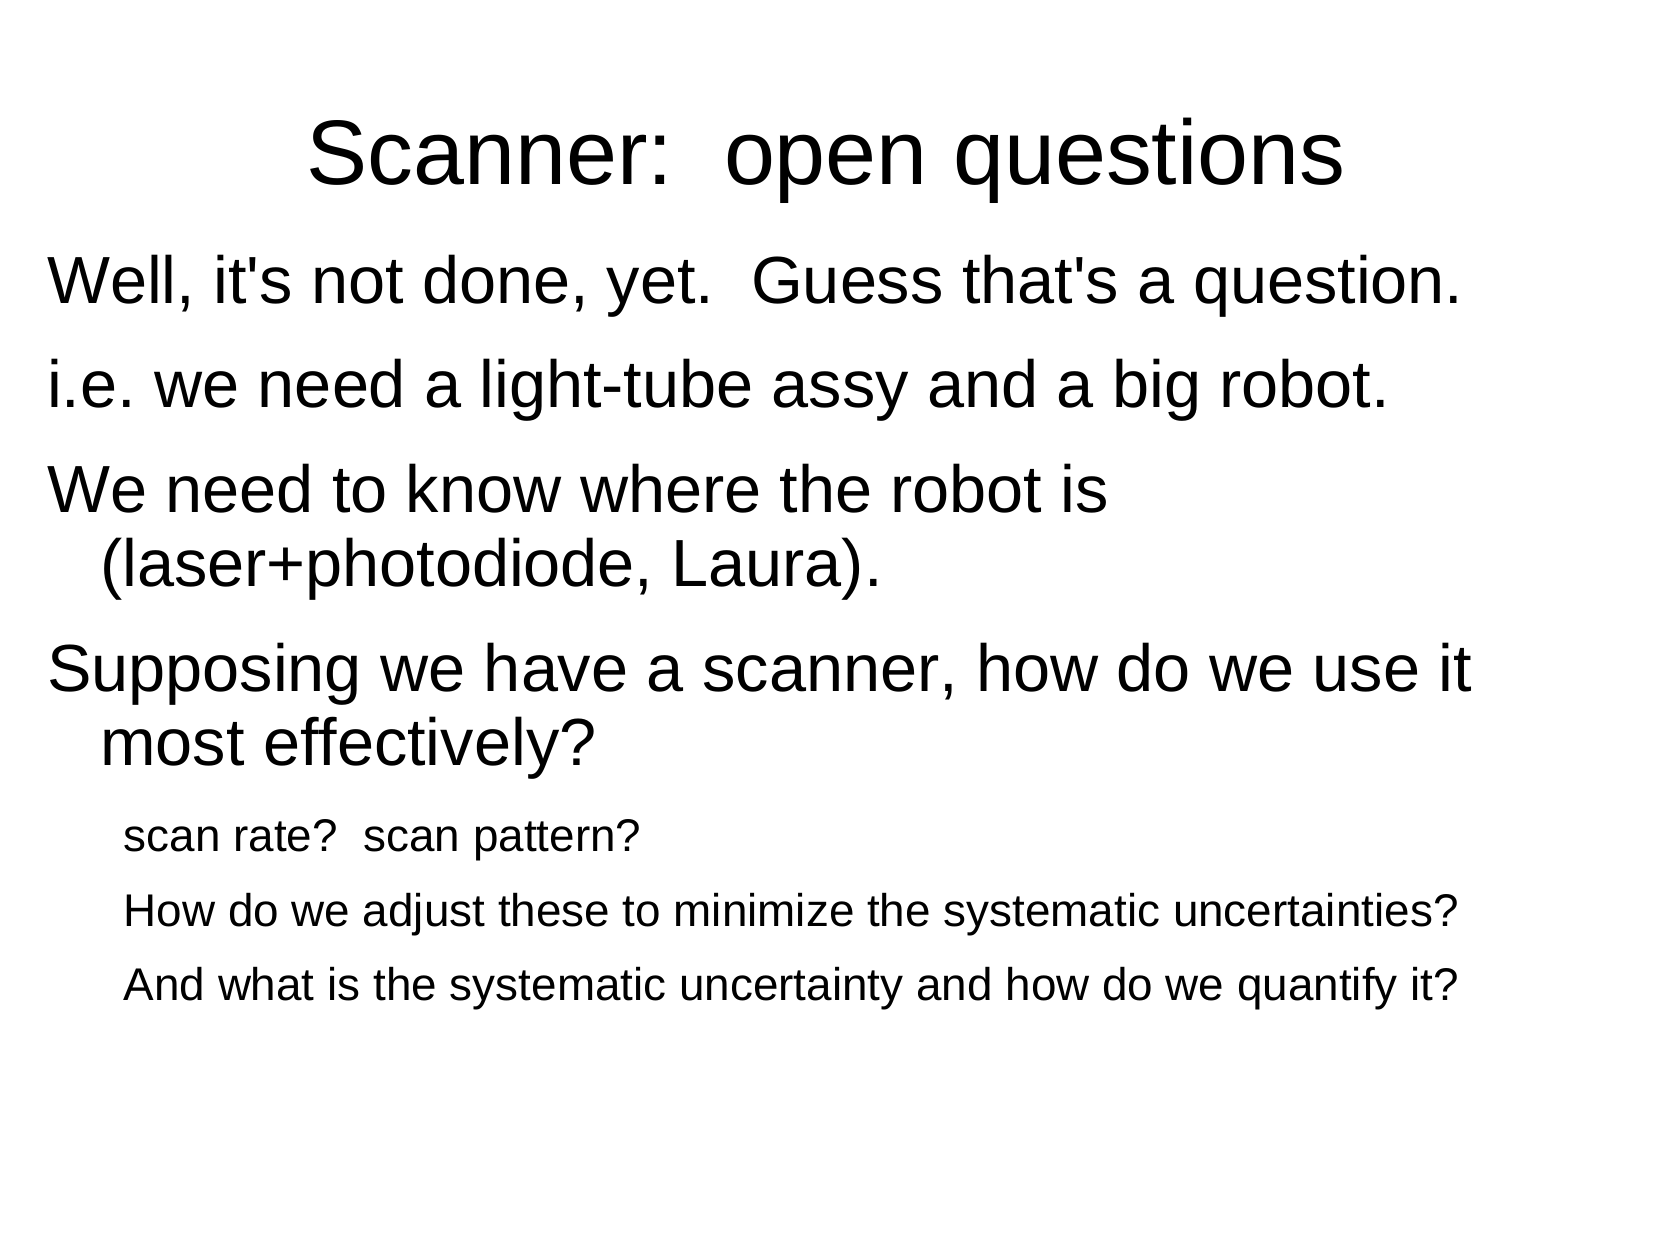

# Scanner: open questions
Well, it's not done, yet. Guess that's a question.
i.e. we need a light-tube assy and a big robot.
We need to know where the robot is (laser+photodiode, Laura).
Supposing we have a scanner, how do we use it most effectively?
scan rate? scan pattern?
How do we adjust these to minimize the systematic uncertainties?
And what is the systematic uncertainty and how do we quantify it?